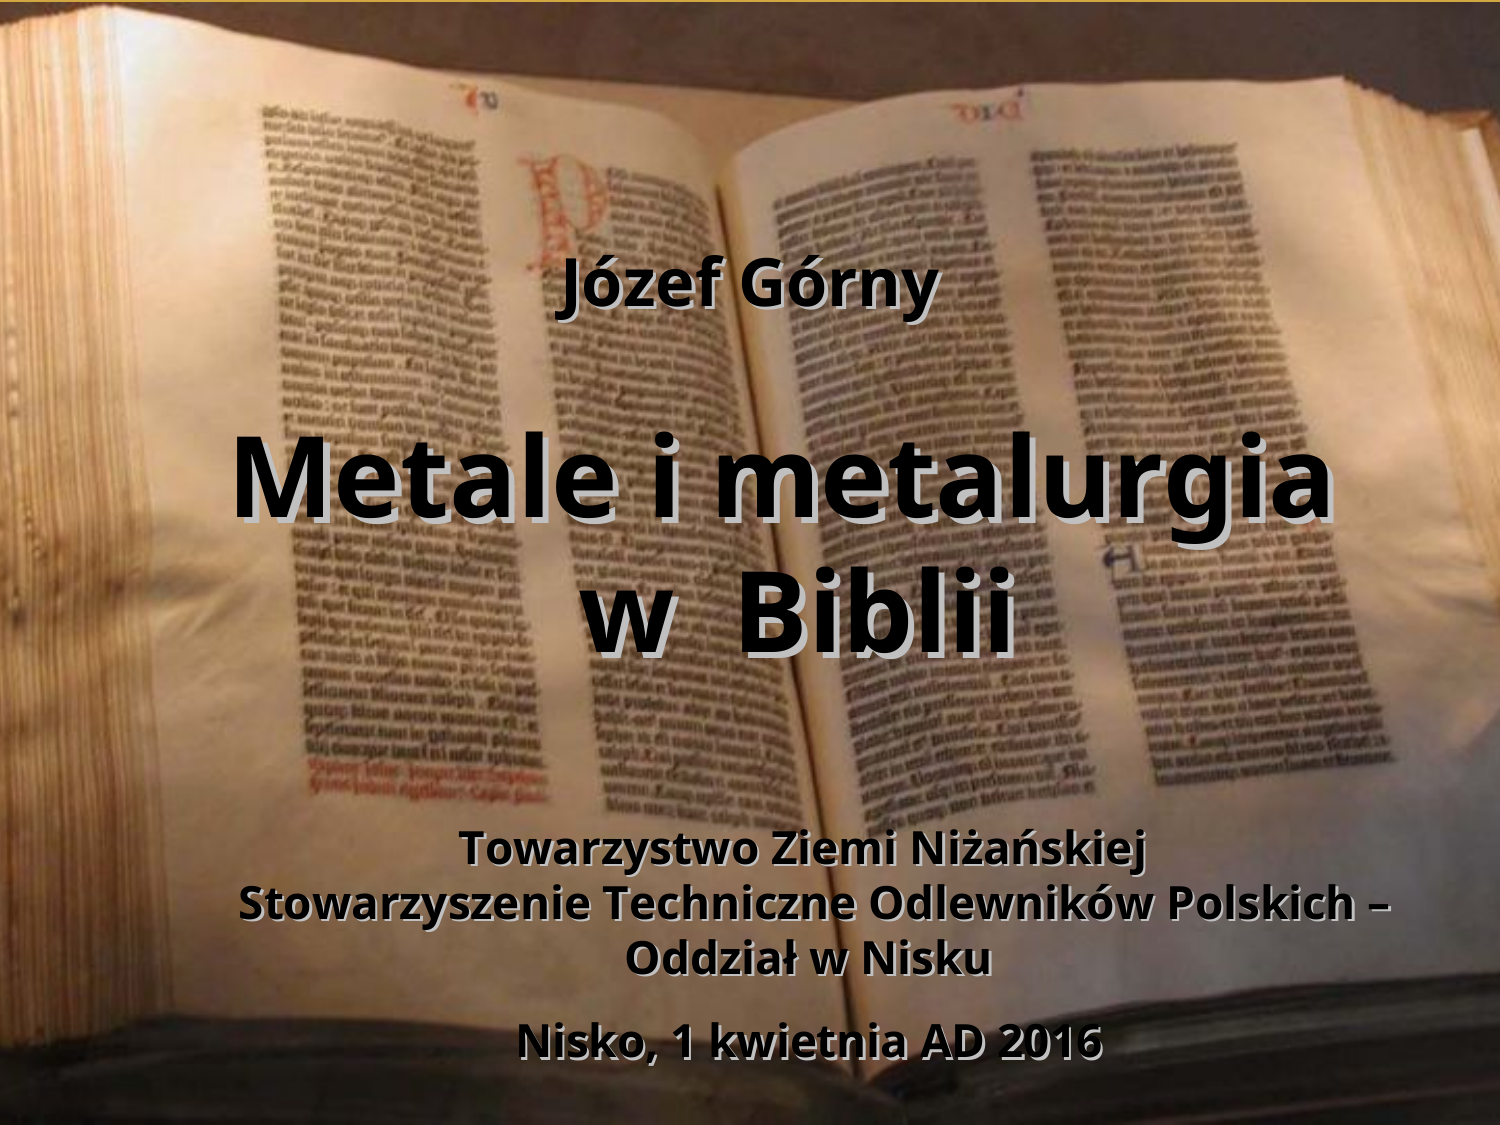

Józef Górny
Metale i metalurgia
w Biblii
Towarzystwo Ziemi Niżańskiej
Stowarzyszenie Techniczne Odlewników Polskich – Oddział w Nisku
Nisko, 1 kwietnia AD 2016